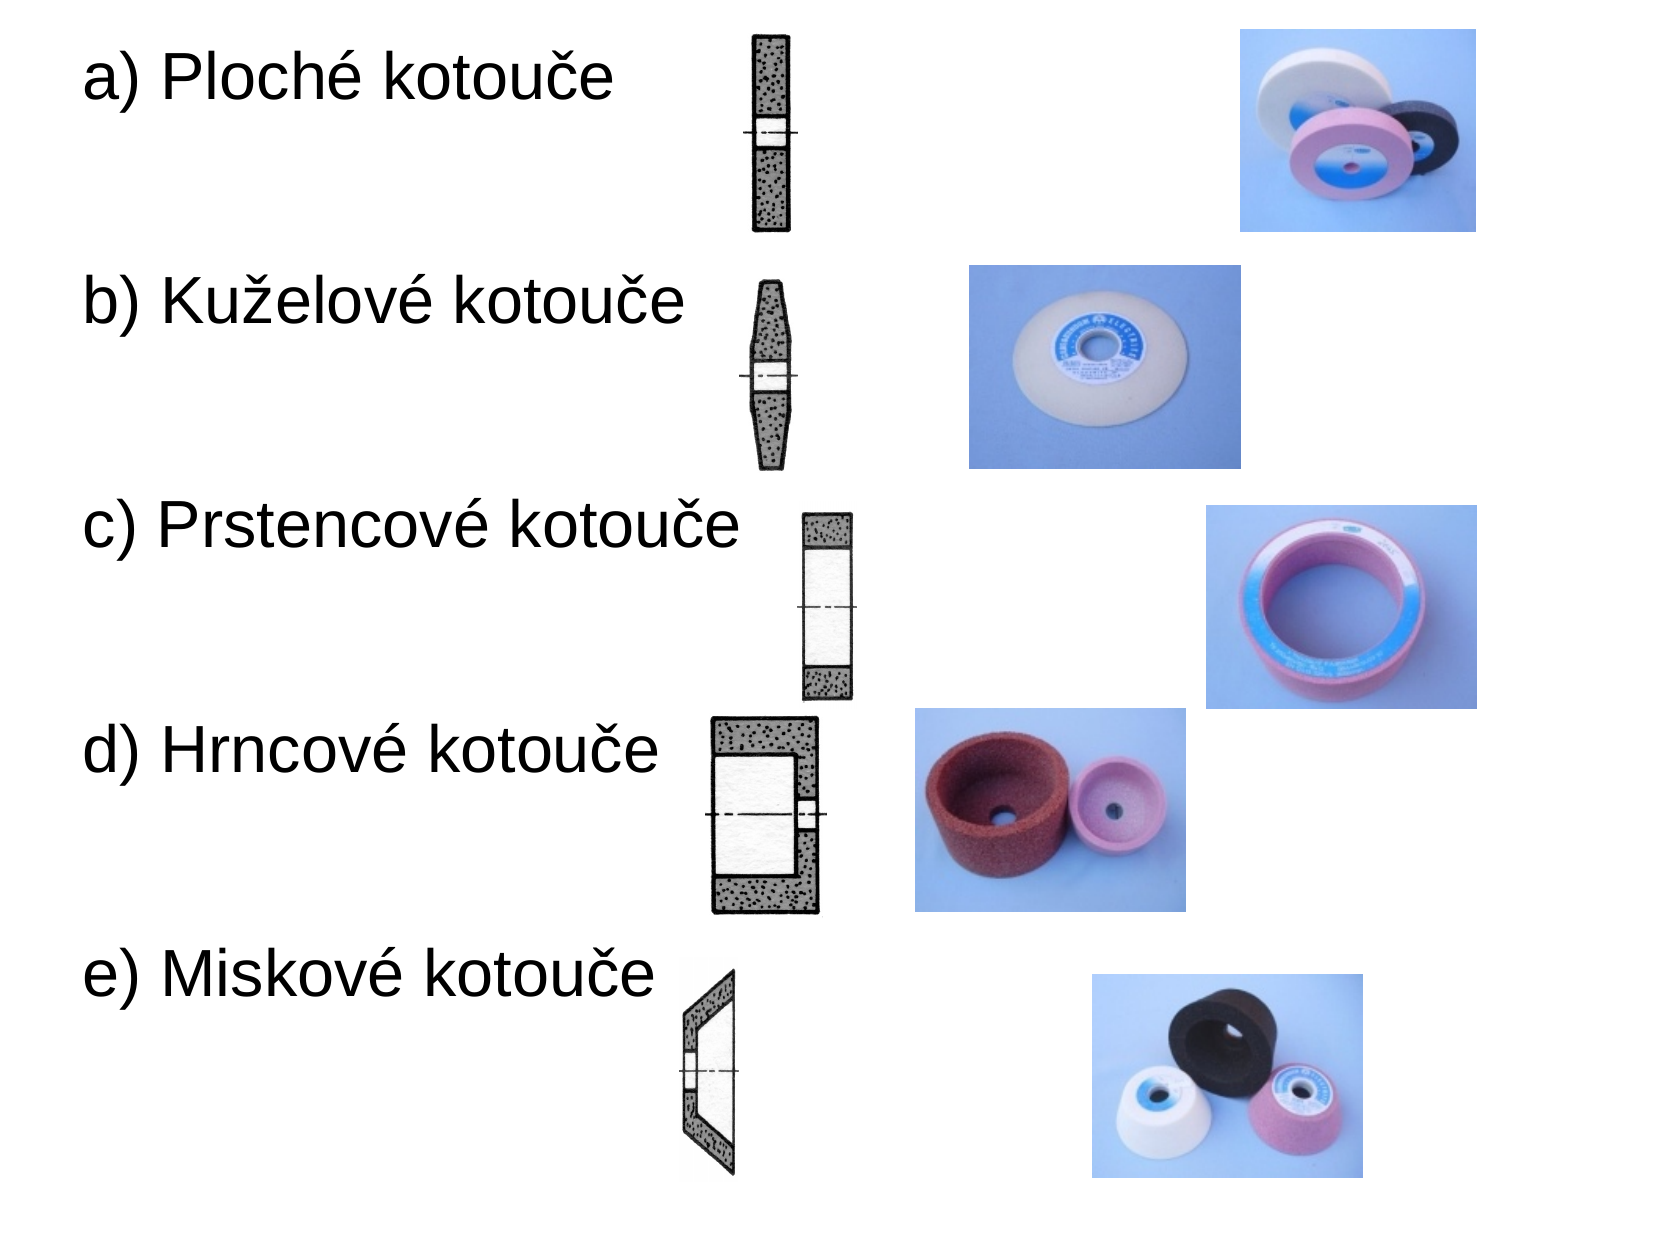

# Ploché kotouče
 Kuželové kotouče
 Prstencové kotouče
 Hrncové kotouče
 Miskové kotouče